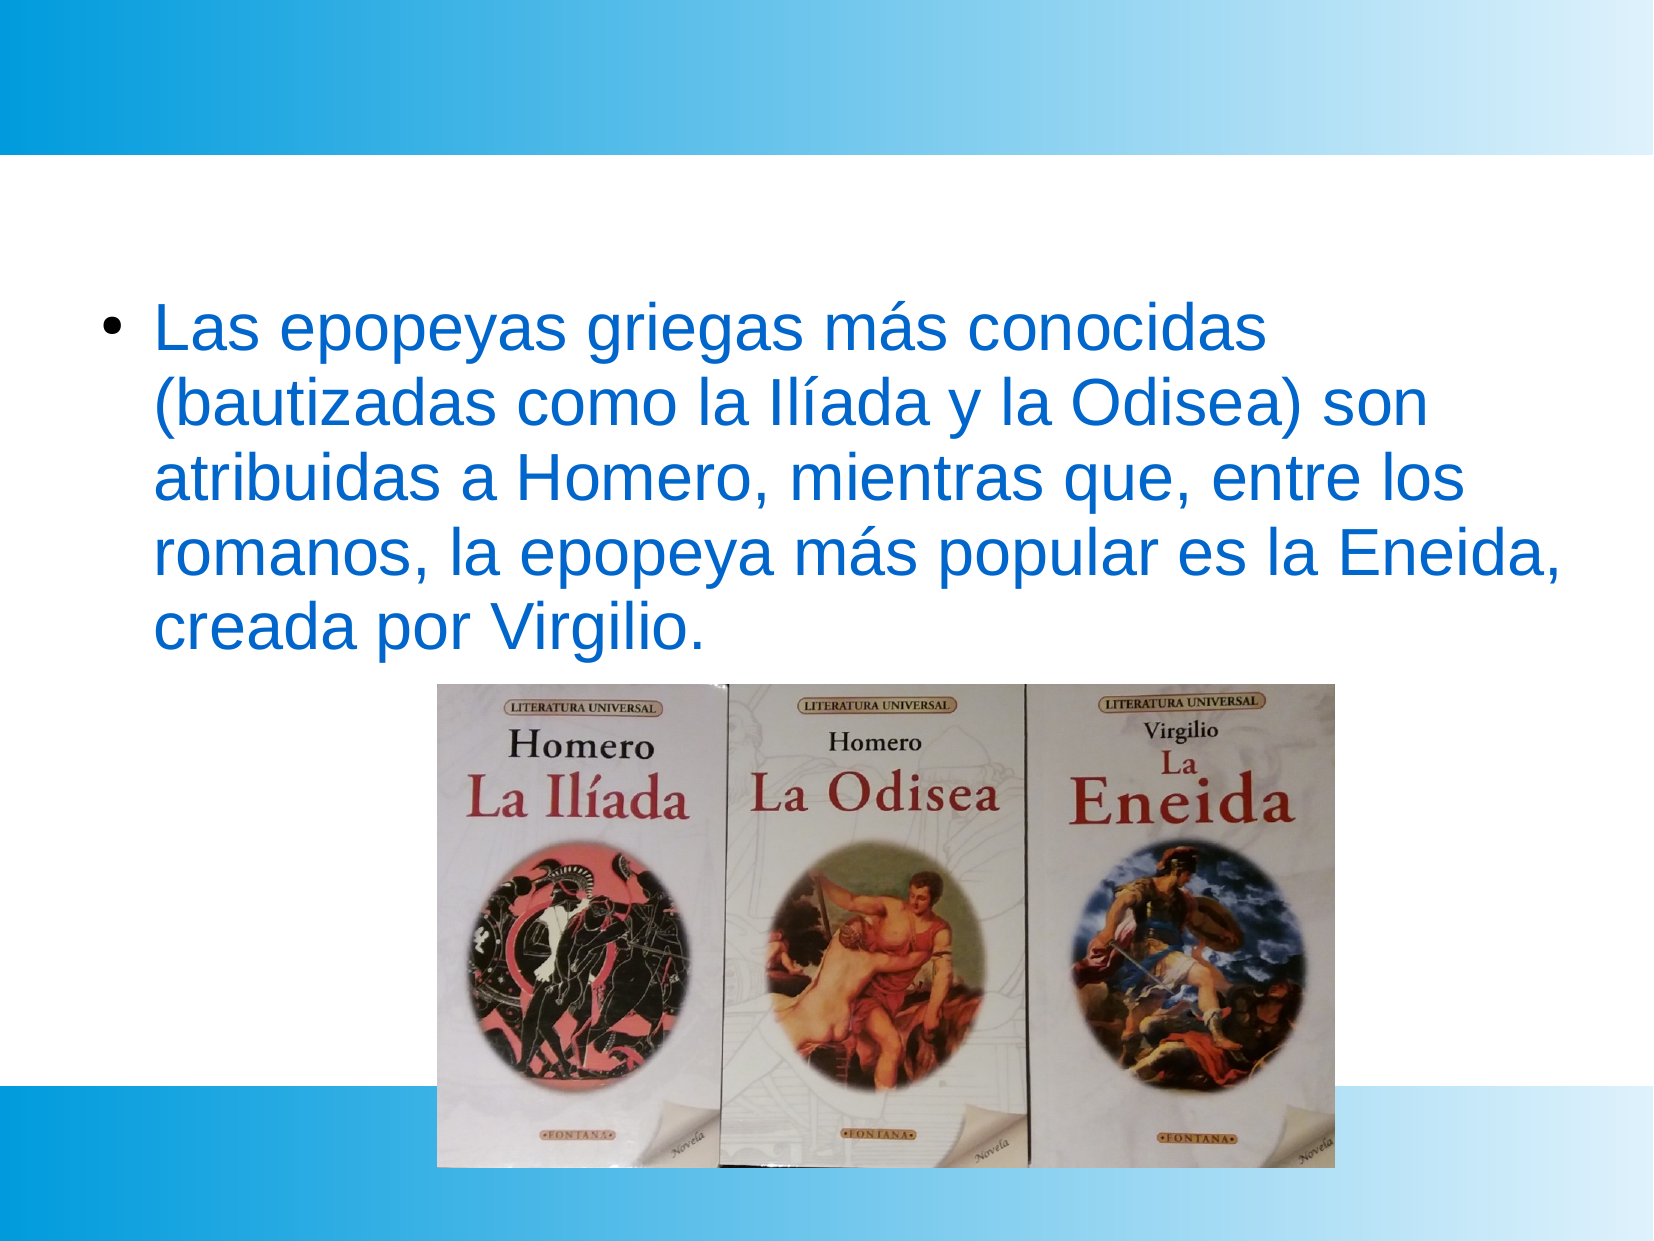

#
Las epopeyas griegas más conocidas (bautizadas como la Ilíada y la Odisea) son atribuidas a Homero, mientras que, entre los romanos, la epopeya más popular es la Eneida, creada por Virgilio.